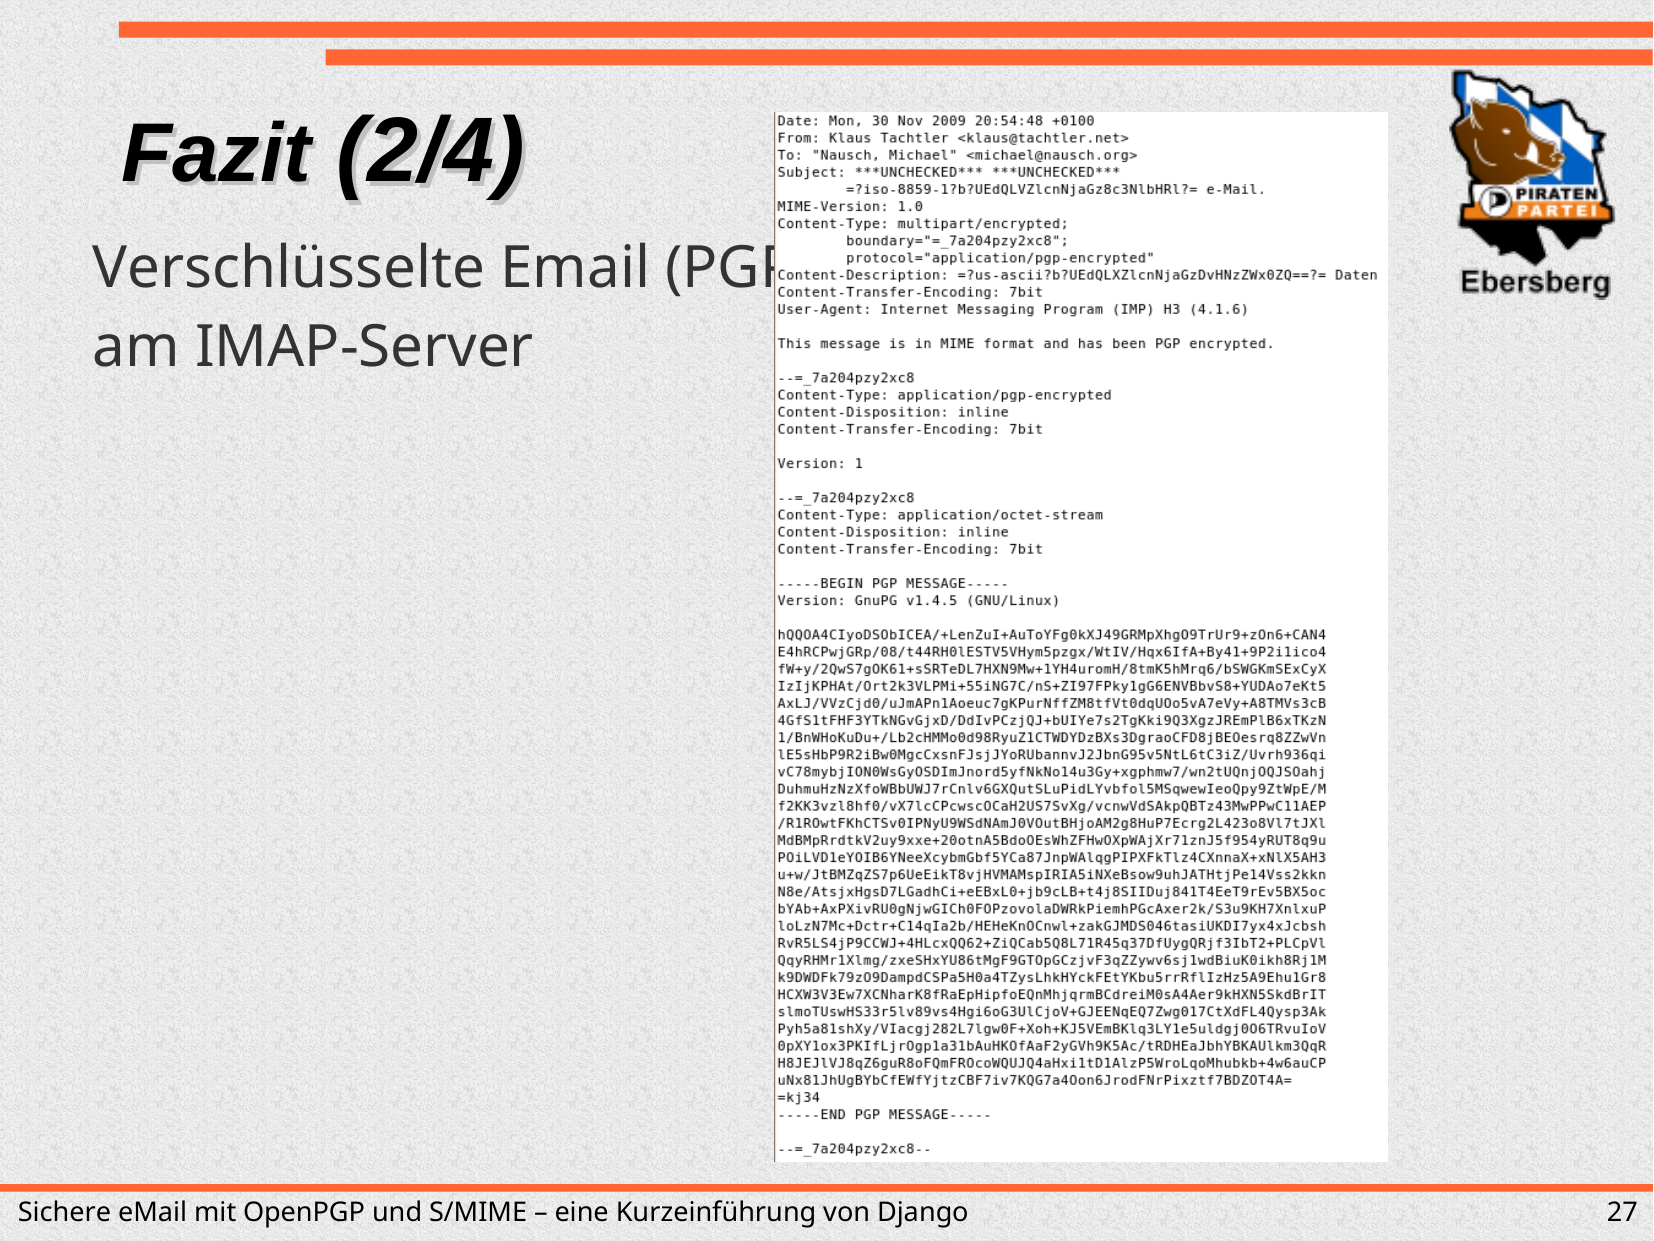

Fazit (2/4)
# Verschlüsselte Email (PGP)
am IMAP-Server